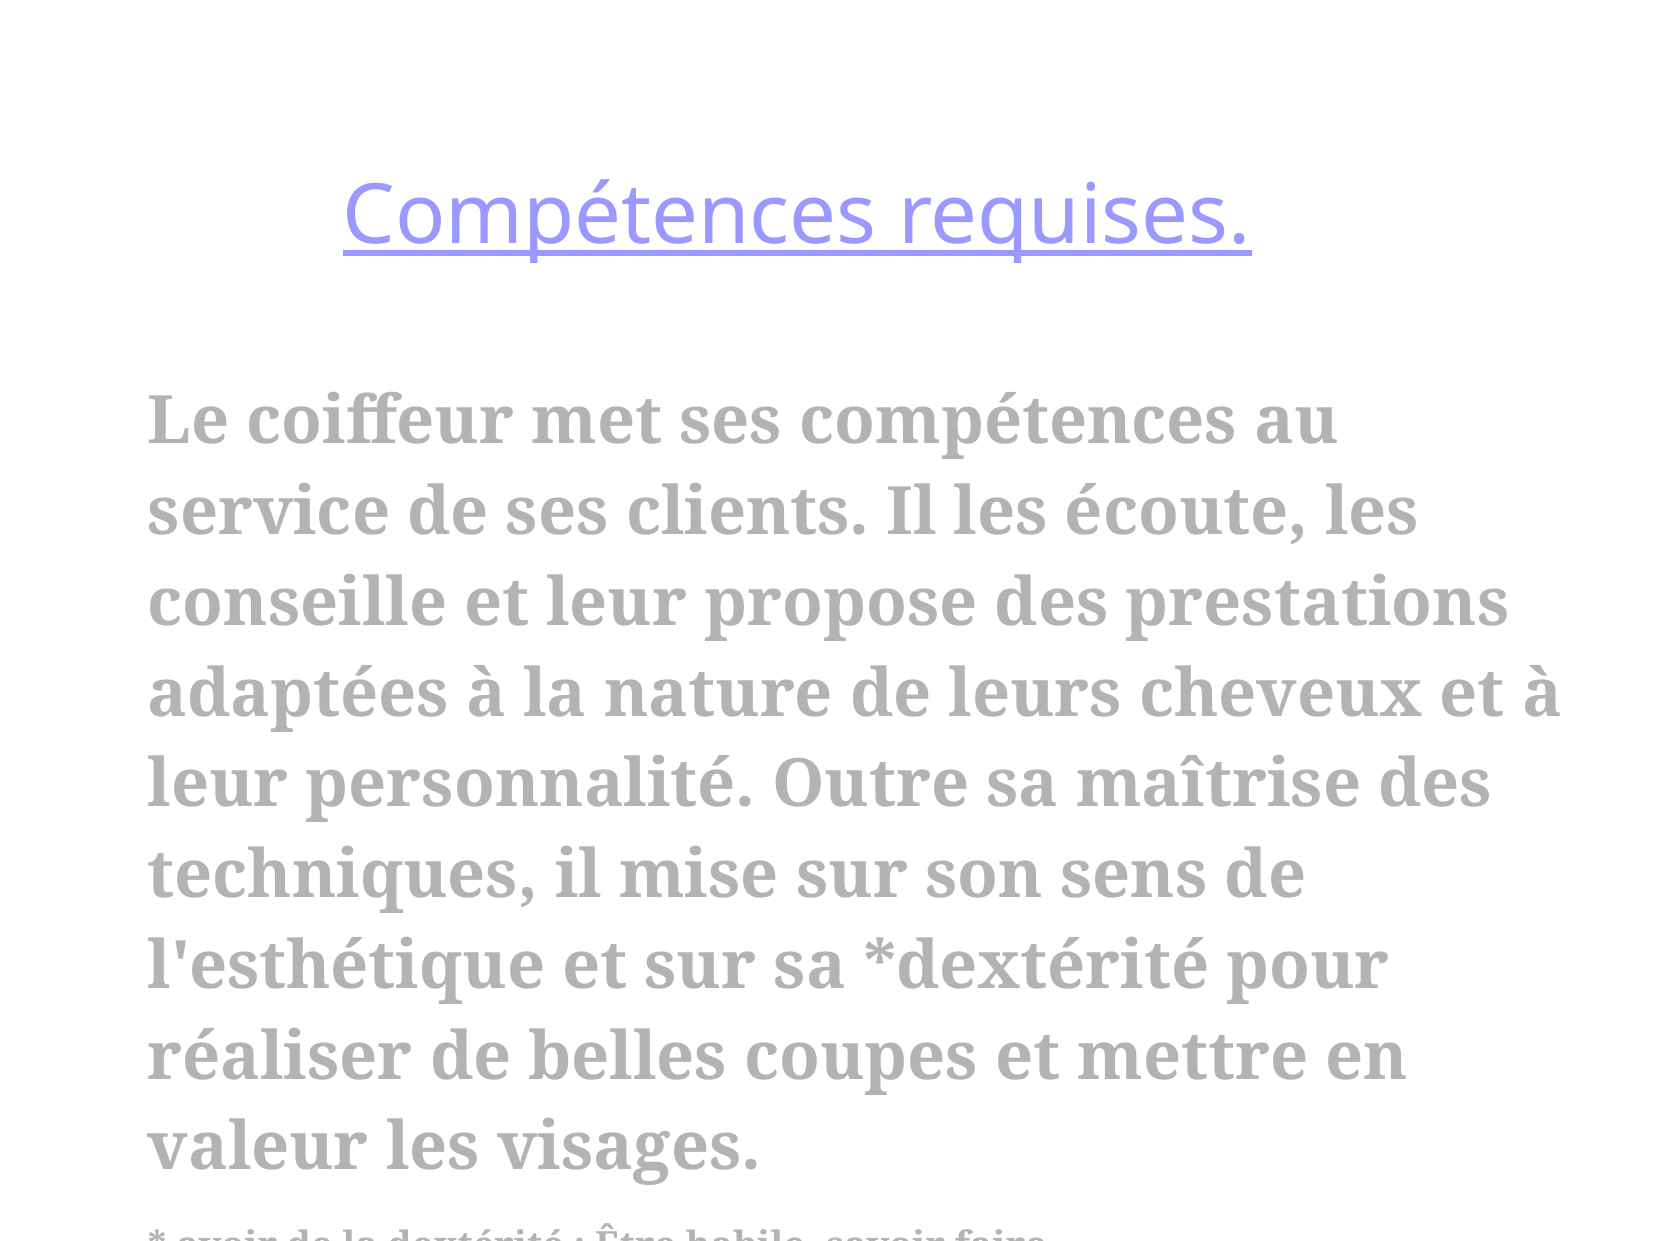

Compétences requises.
# Le coiffeur met ses compétences au service de ses clients. Il les écoute, les conseille et leur propose des prestations adaptées à la nature de leurs cheveux et à leur personnalité. Outre sa maîtrise des techniques, il mise sur son sens de l'esthétique et sur sa *dextérité pour réaliser de belles coupes et mettre en valeur les visages.
* avoir de la dextérité : Être habile, savoir faire.